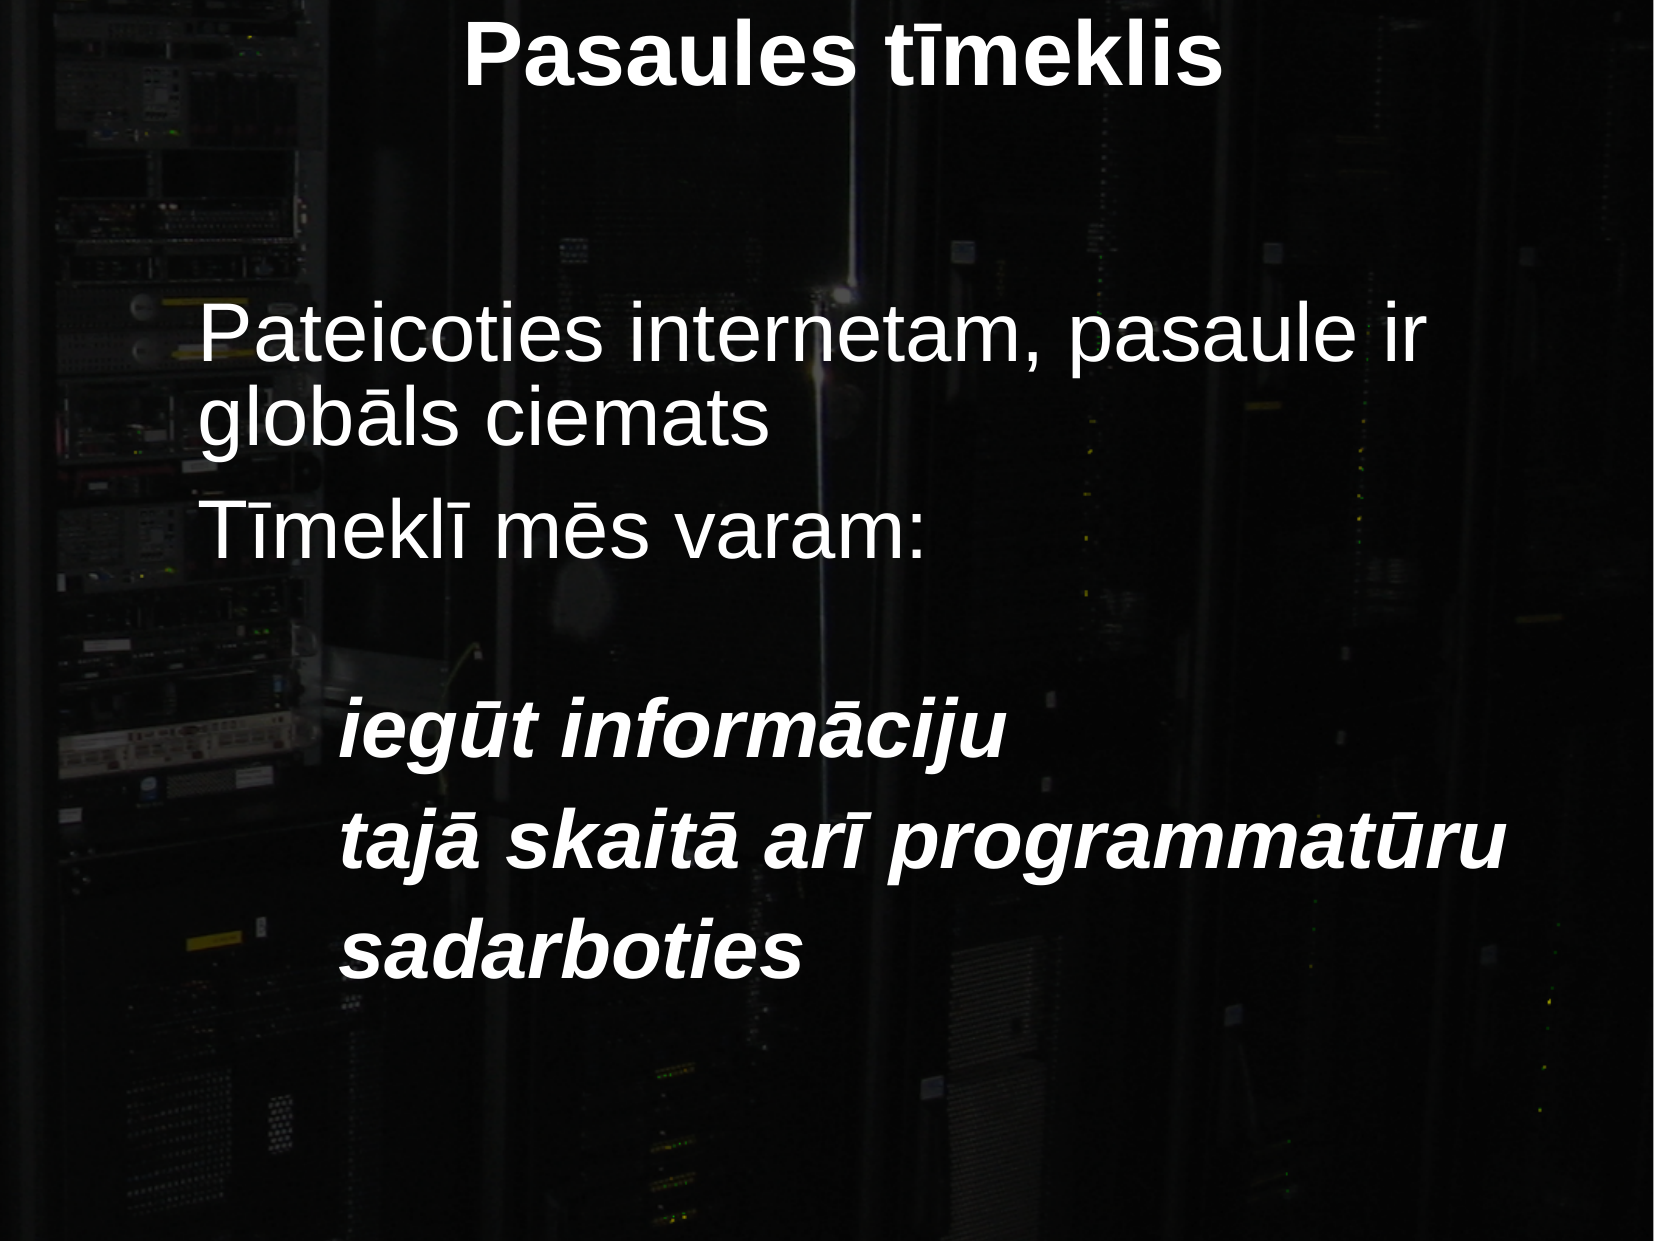

# Pasaules tīmeklis
Pateicoties internetam, pasaule ir globāls ciemats
Tīmeklī mēs varam:
iegūt informāciju
tajā skaitā arī programmatūru
sadarboties